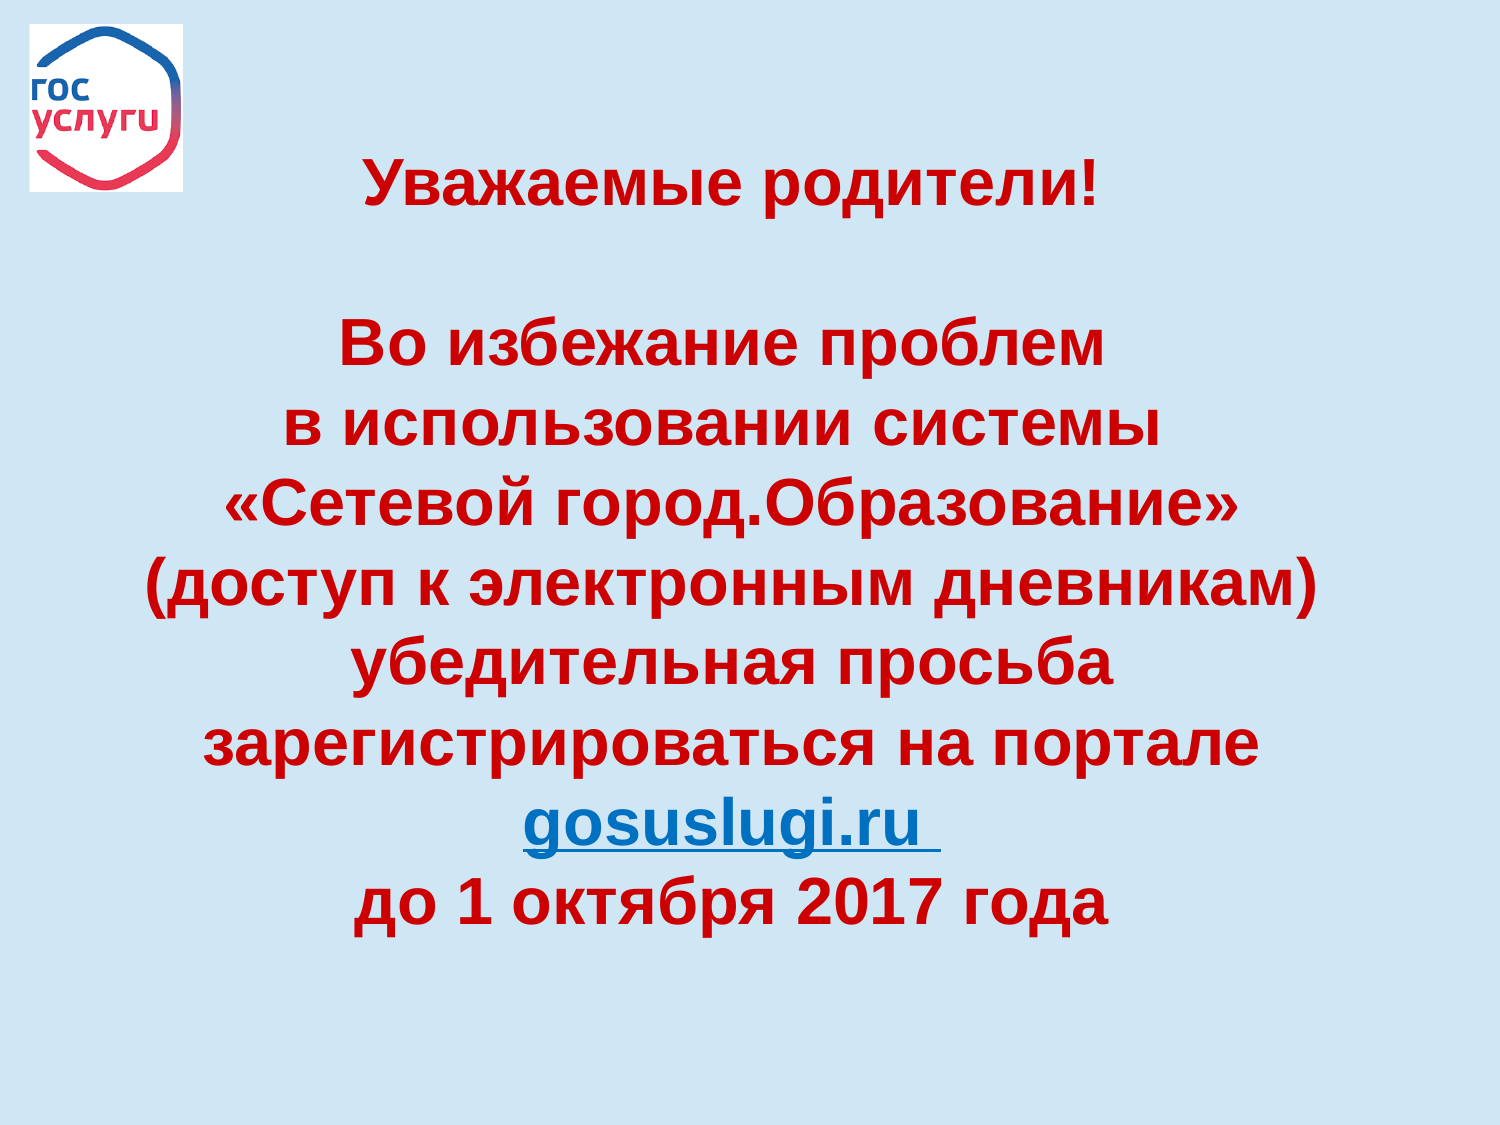

Уважаемые родители!
Во избежание проблем
в использовании системы
«Сетевой город.Образование» (доступ к электронным дневникам) убедительная просьба зарегистрироваться на портале gosuslugi.ru
до 1 октября 2017 года